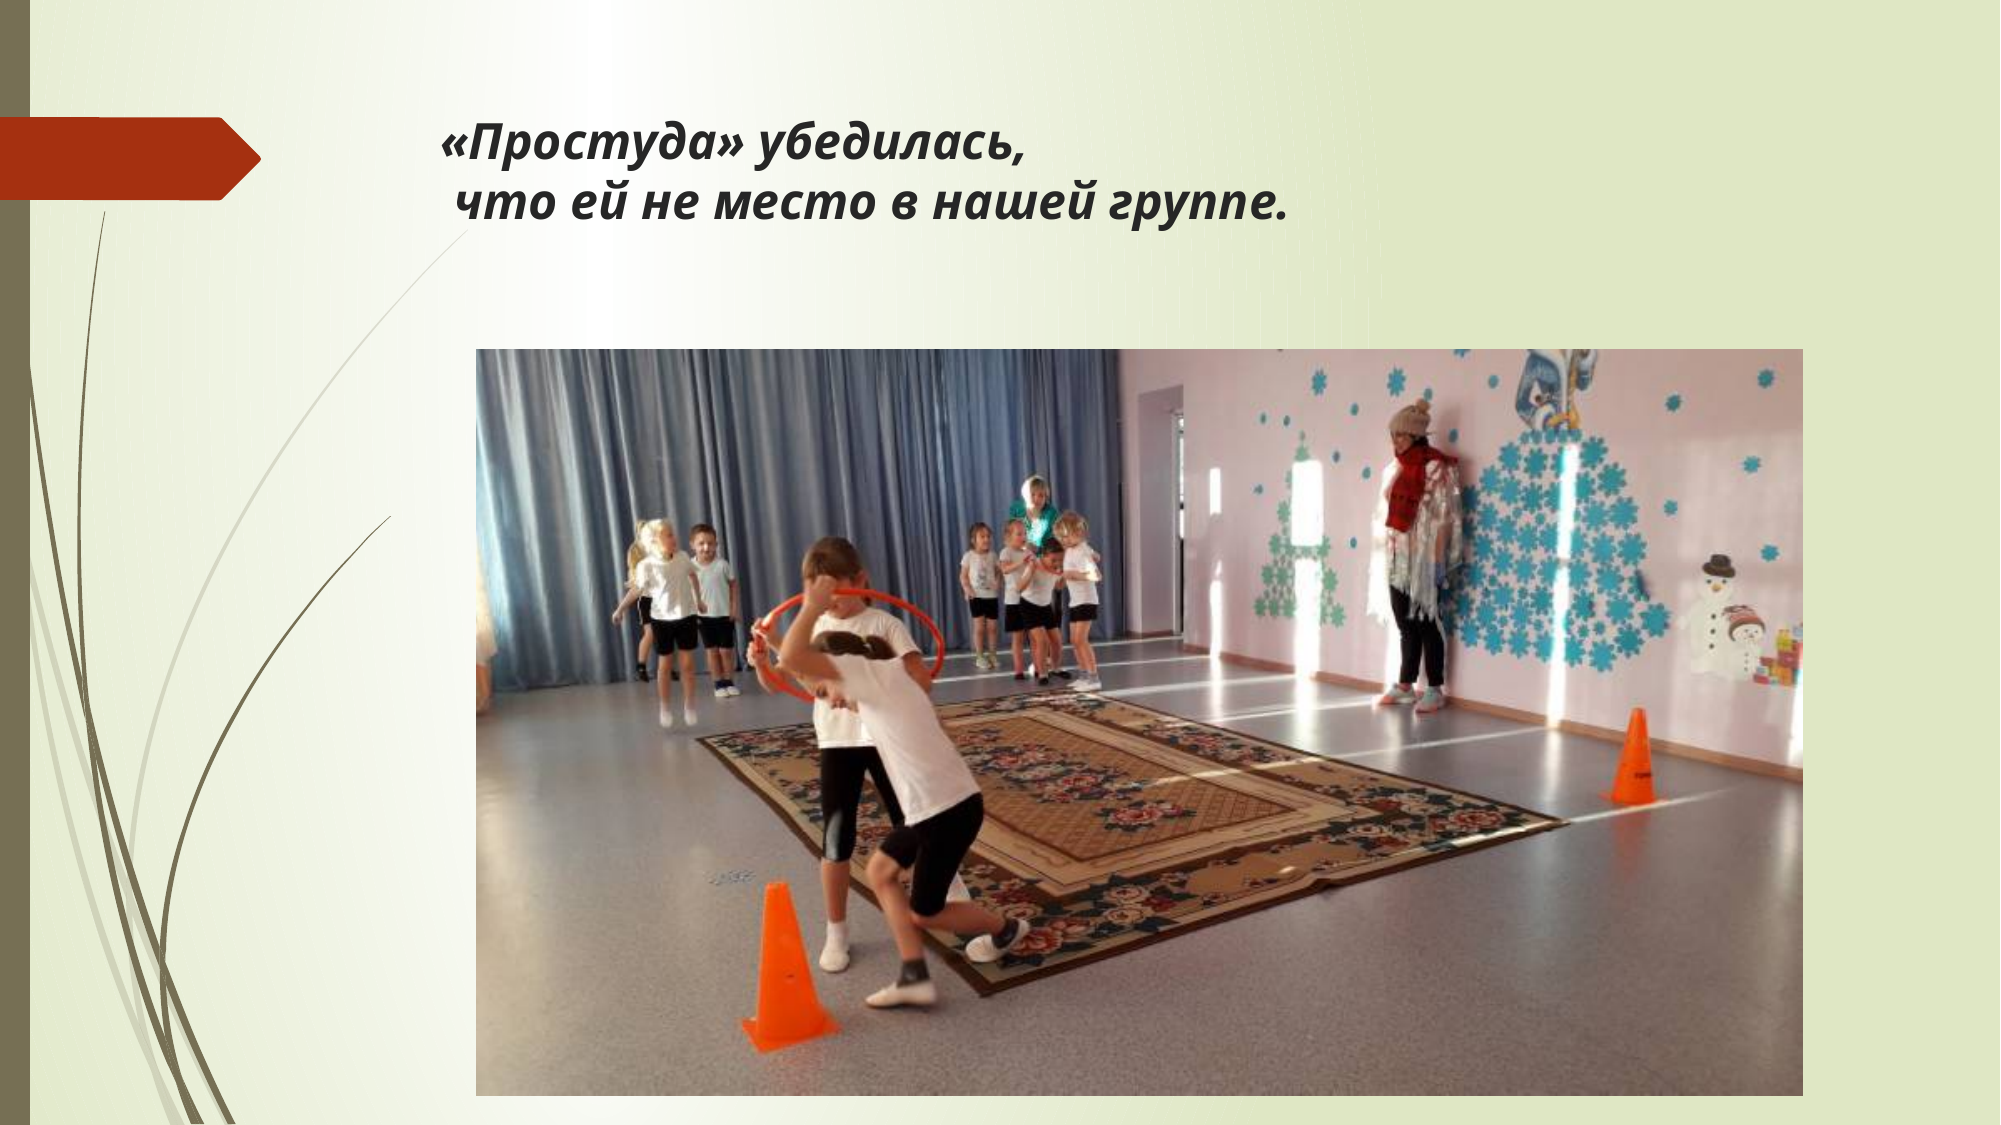

# «Простуда» убедилась, что ей не место в нашей группе.